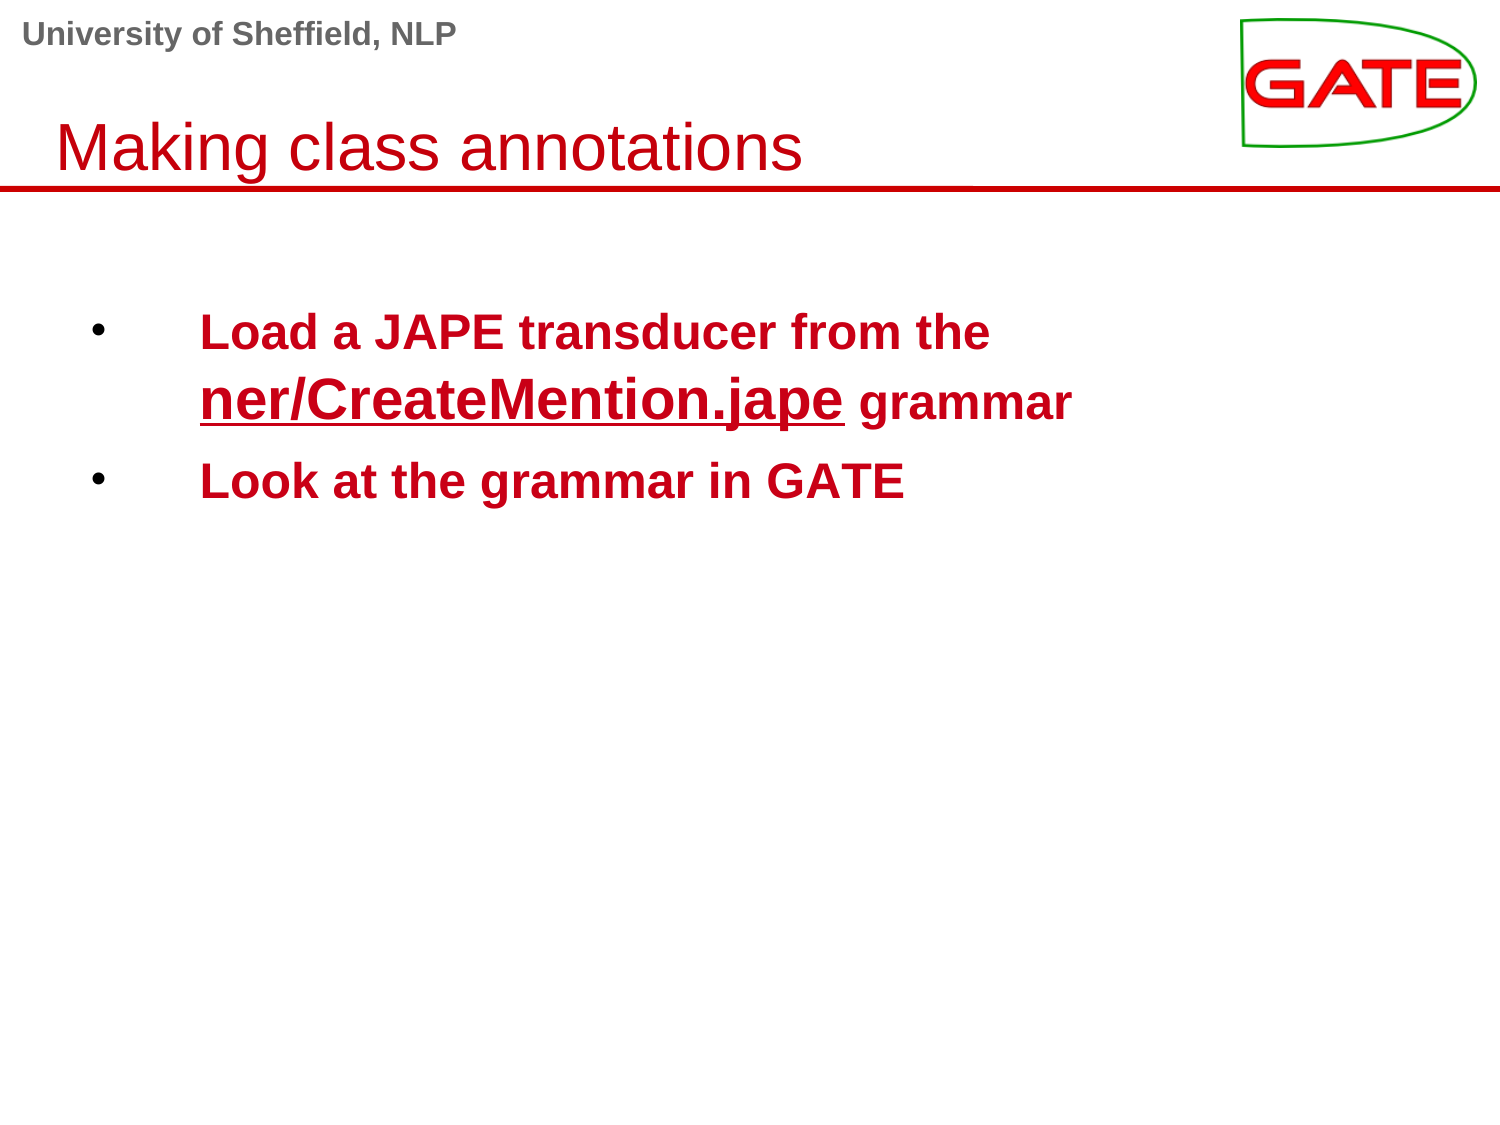

# Making class annotations
Load a JAPE transducer from the ner/CreateMention.jape grammar
Look at the grammar in GATE